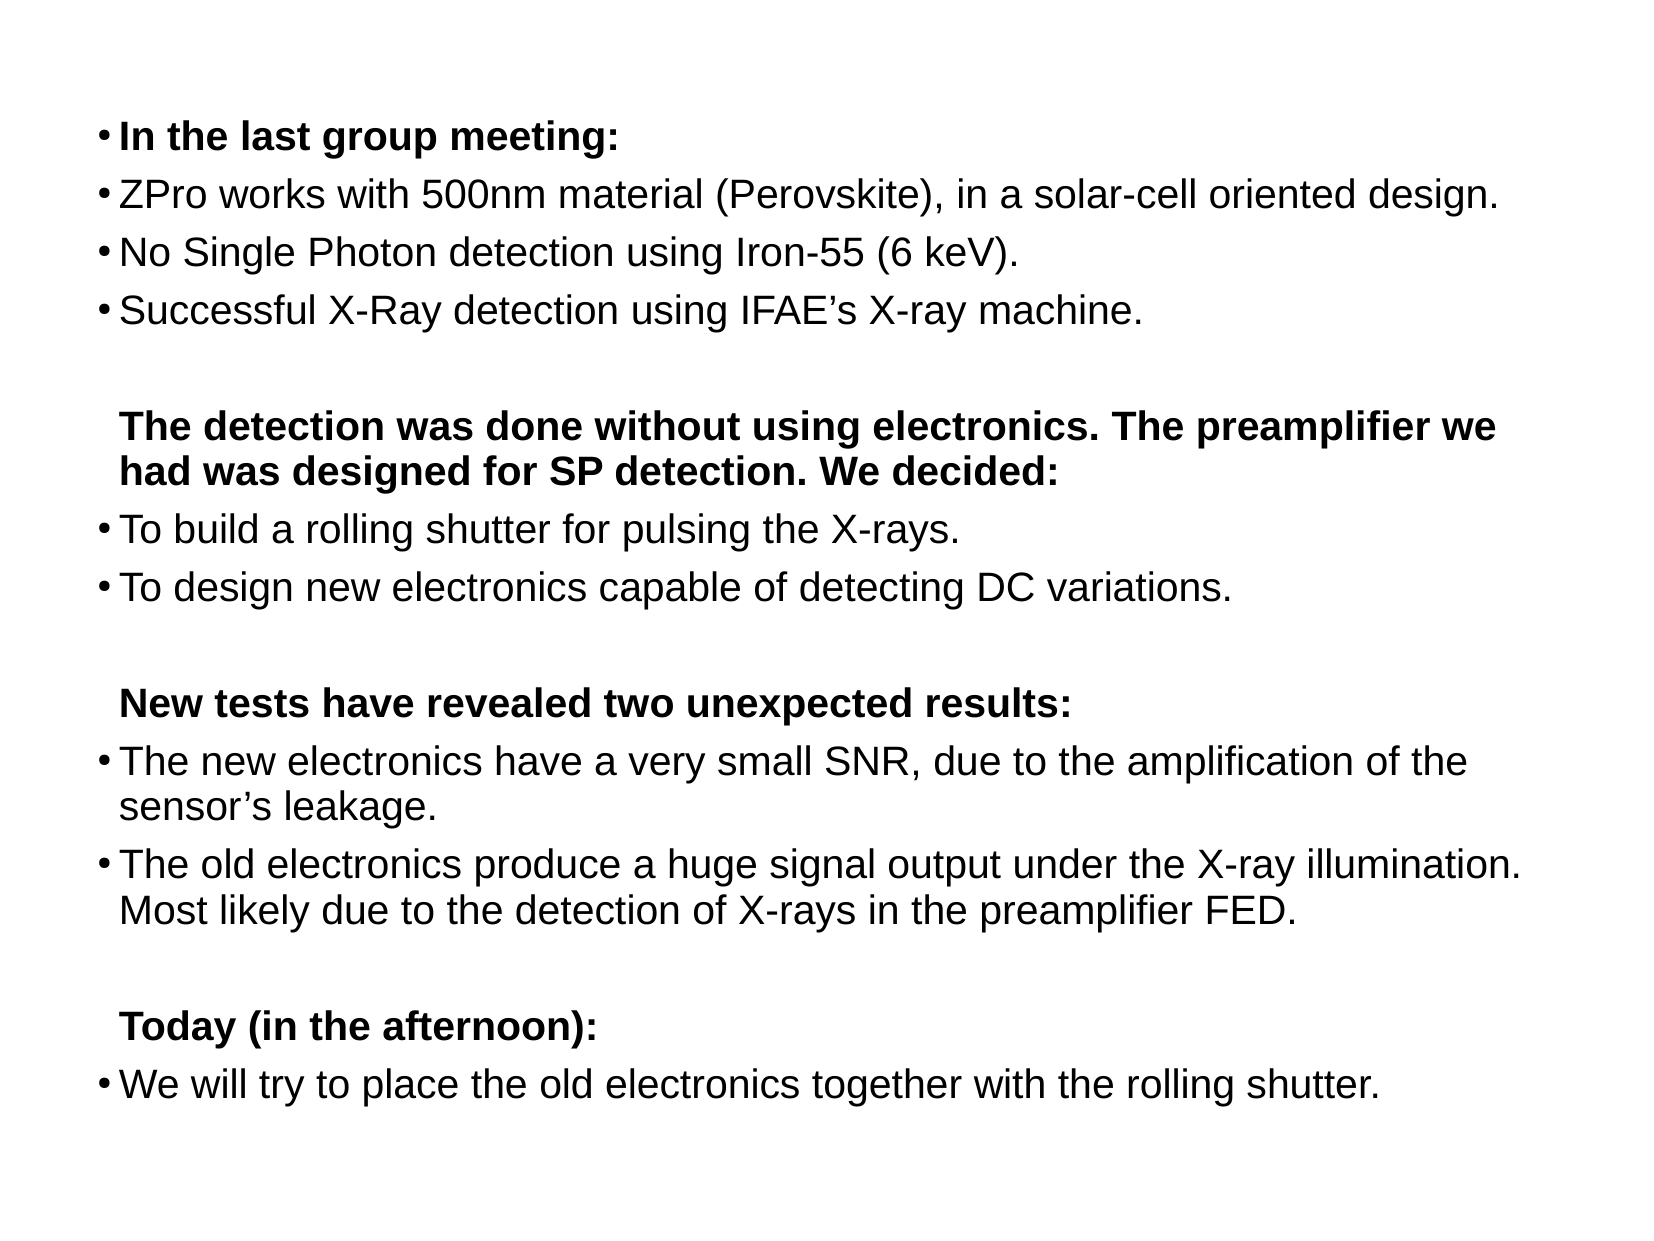

# In the last group meeting:
ZPro works with 500nm material (Perovskite), in a solar-cell oriented design.
No Single Photon detection using Iron-55 (6 keV).
Successful X-Ray detection using IFAE’s X-ray machine.
The detection was done without using electronics. The preamplifier we had was designed for SP detection. We decided:
To build a rolling shutter for pulsing the X-rays.
To design new electronics capable of detecting DC variations.
New tests have revealed two unexpected results:
The new electronics have a very small SNR, due to the amplification of the sensor’s leakage.
The old electronics produce a huge signal output under the X-ray illumination. Most likely due to the detection of X-rays in the preamplifier FED.
Today (in the afternoon):
We will try to place the old electronics together with the rolling shutter.